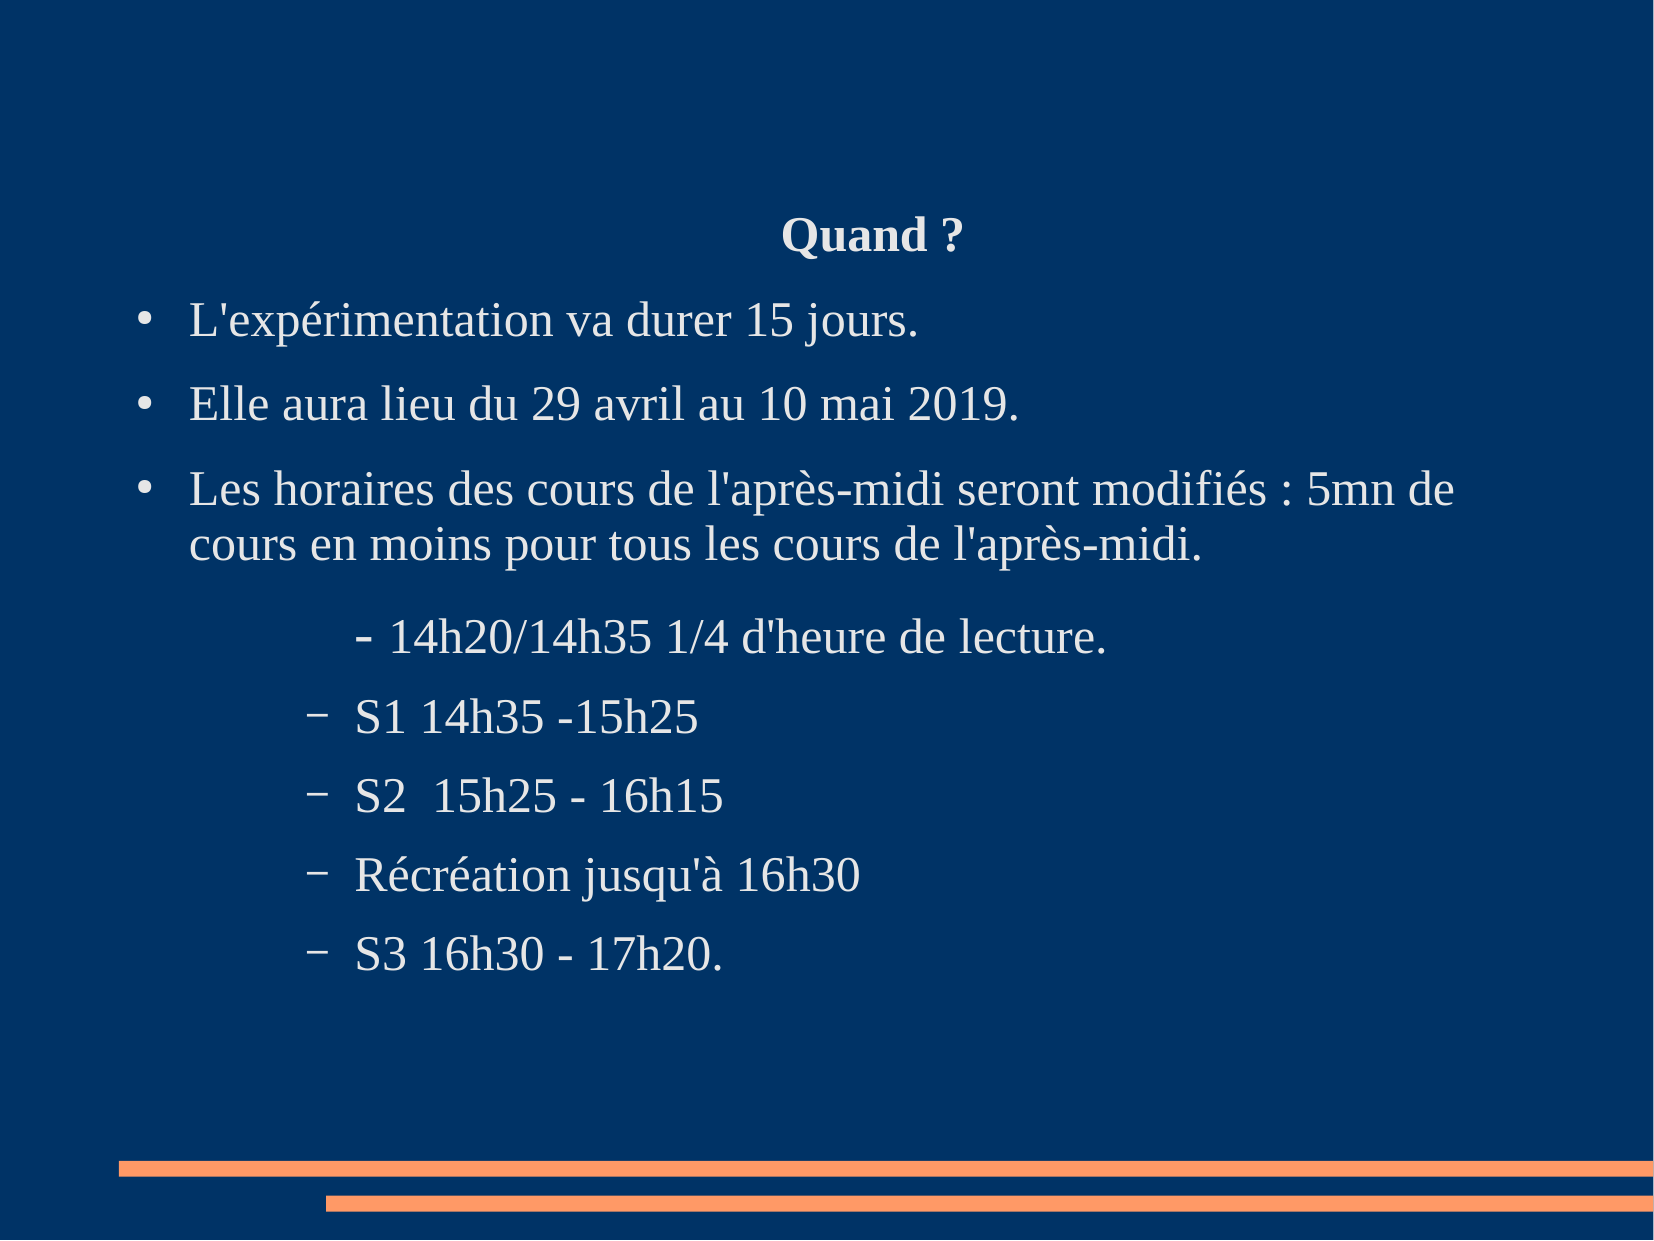

# Quand ?
L'expérimentation va durer 15 jours.
Elle aura lieu du 29 avril au 10 mai 2019.
Les horaires des cours de l'après-midi seront modifiés : 5mn de cours en moins pour tous les cours de l'après-midi.
- 14h20/14h35 1/4 d'heure de lecture.
S1 14h35 -15h25
S2 15h25 - 16h15
Récréation jusqu'à 16h30
S3 16h30 - 17h20.